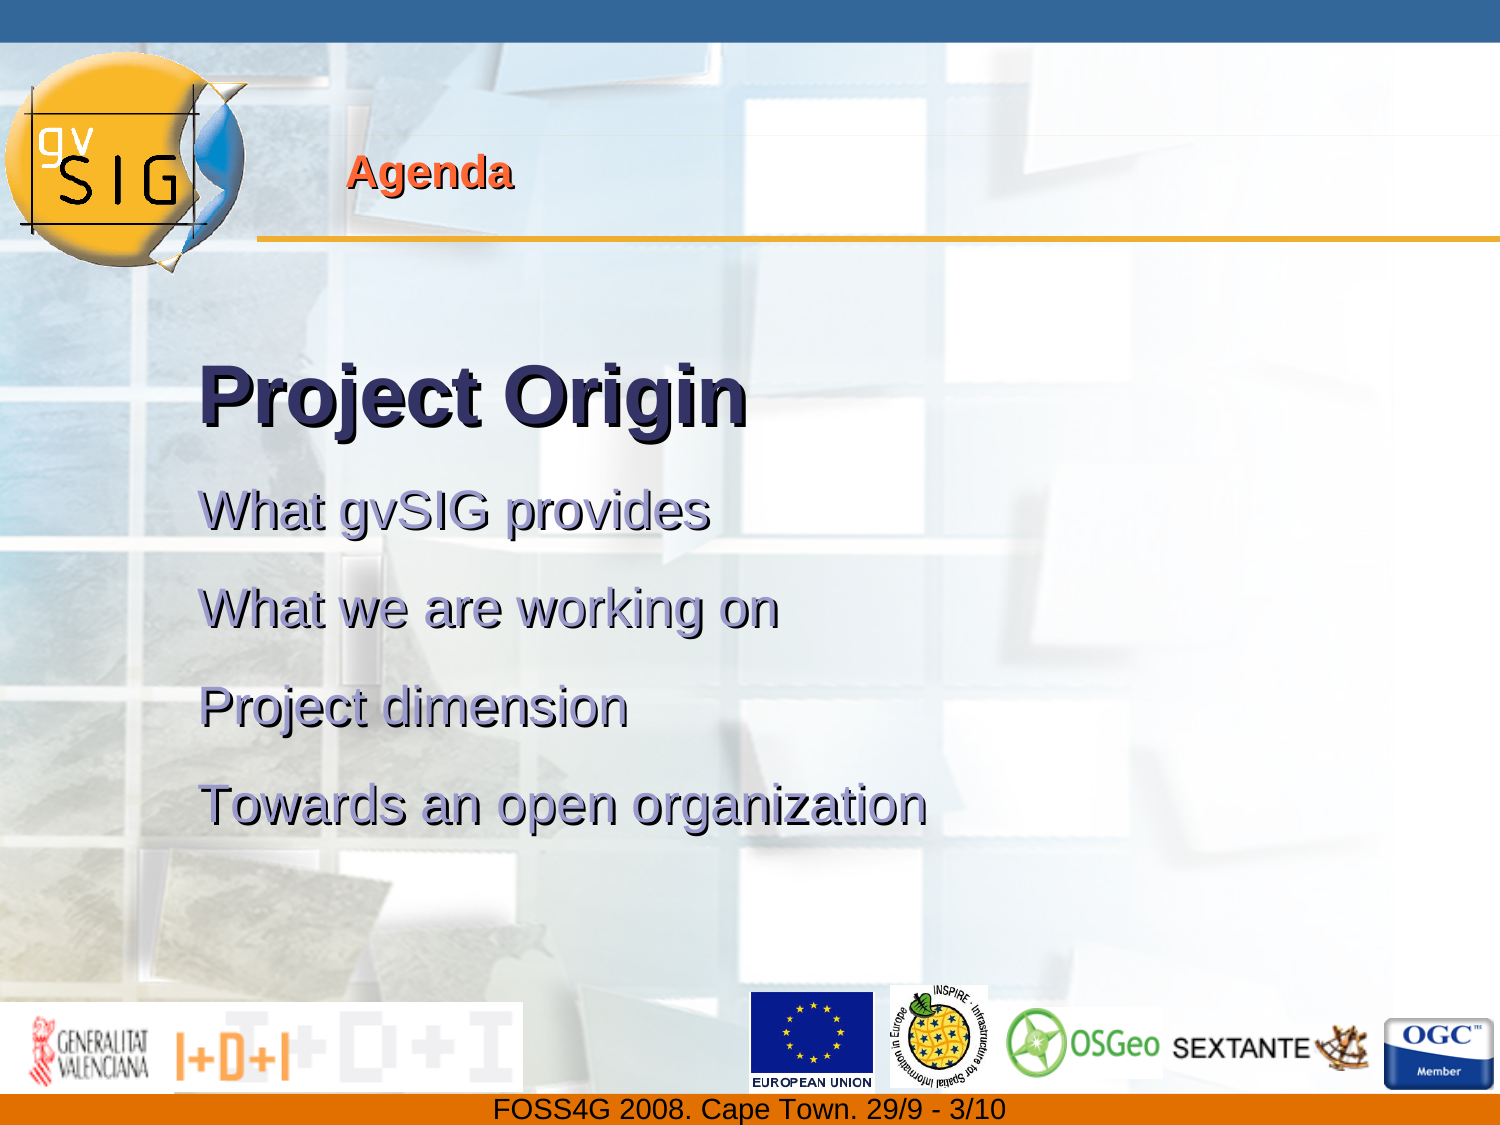

Agenda
# Project Origin
What gvSIG provides
What we are working on
Project dimension
Towards an open organization